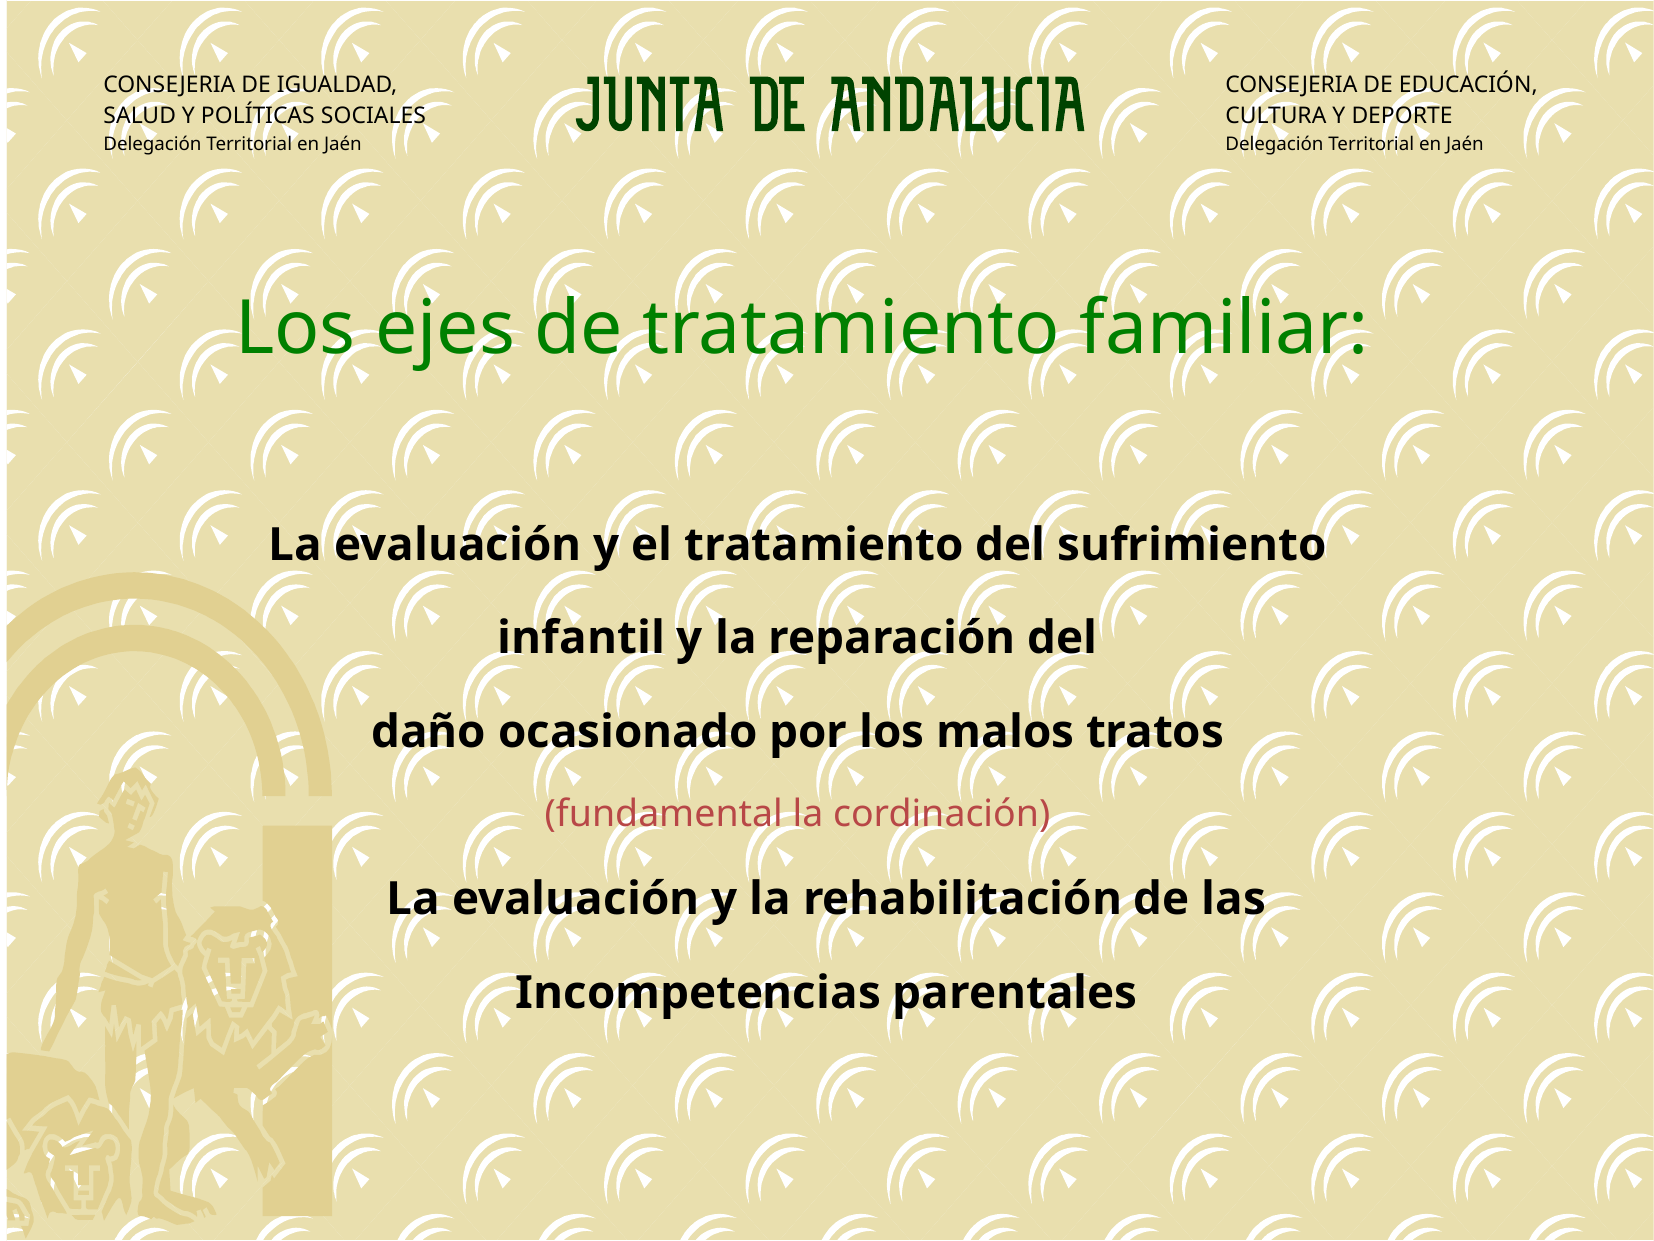

CONSEJERIA DE IGUALDAD,
SALUD Y POLÍTICAS SOCIALES
Delegación Territorial en Jaén
CONSEJERIA DE EDUCACIÓN,
CULTURA Y DEPORTE
Delegación Territorial en Jaén
Los ejes de tratamiento familiar:
La evaluación y el tratamiento del sufrimiento infantil y la reparación del
daño ocasionado por los malos tratos
(fundamental la cordinación)
La evaluación y la rehabilitación de las
Incompetencias parentales